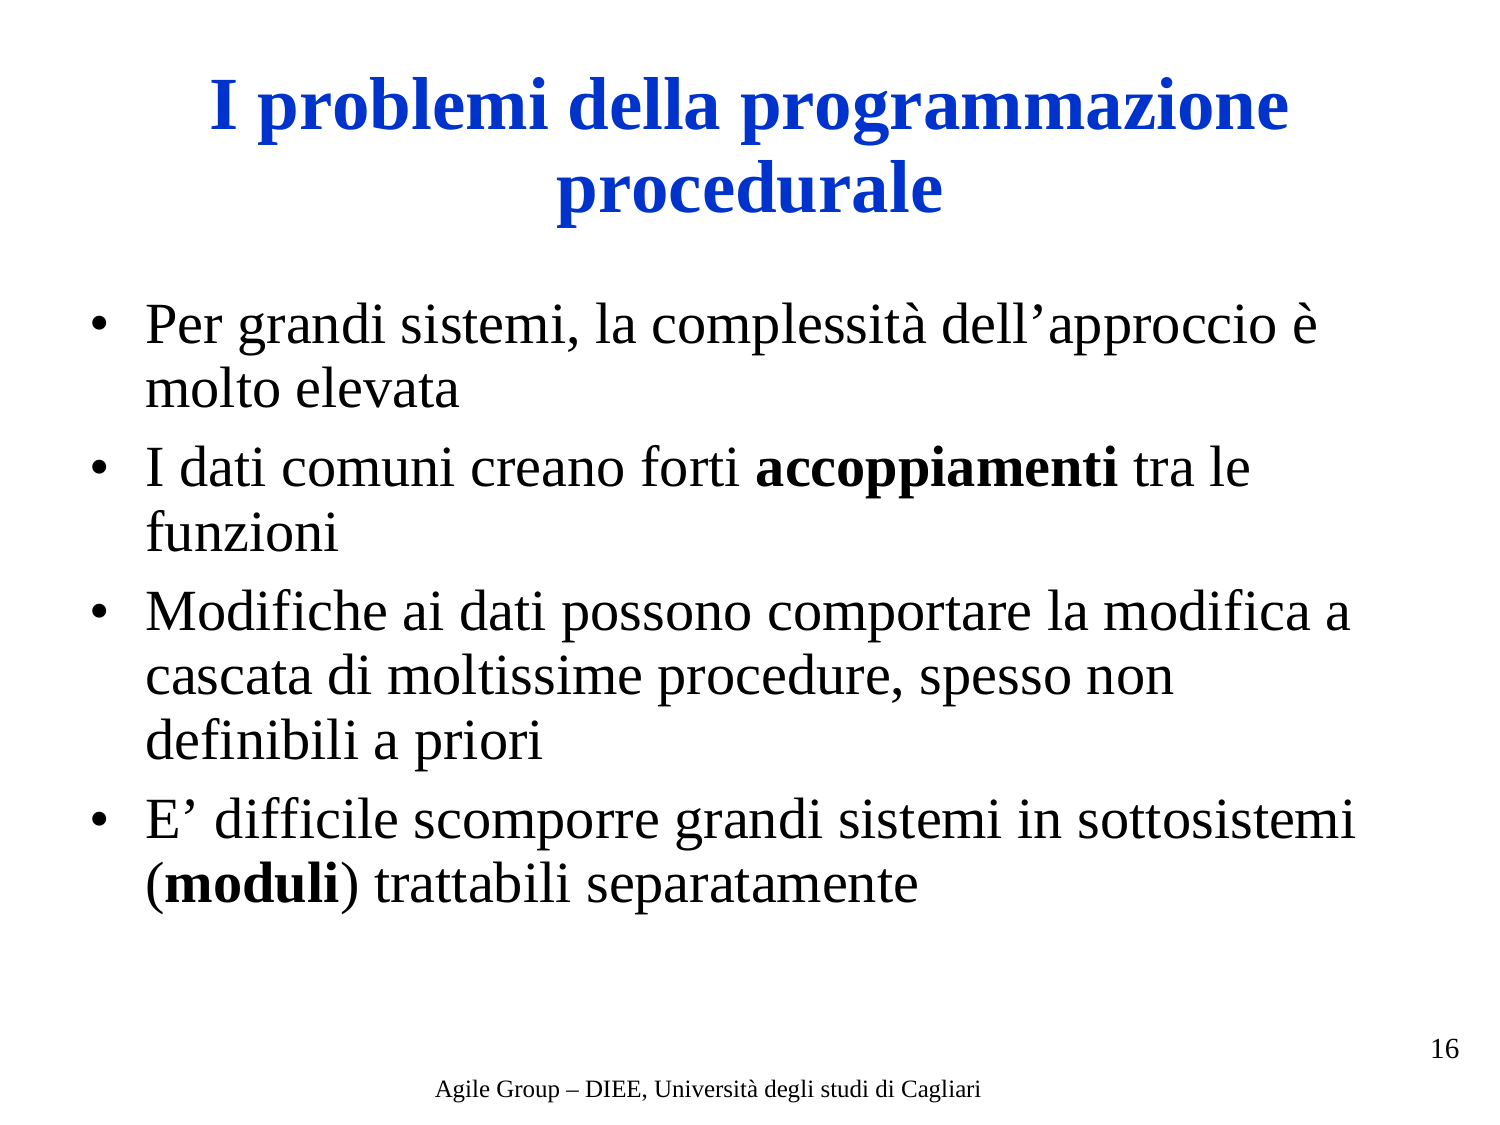

# I problemi della programmazione procedurale
Per grandi sistemi, la complessità dell’approccio è molto elevata
I dati comuni creano forti accoppiamenti tra le funzioni
Modifiche ai dati possono comportare la modifica a cascata di moltissime procedure, spesso non definibili a priori
E’ difficile scomporre grandi sistemi in sottosistemi (moduli) trattabili separatamente
16